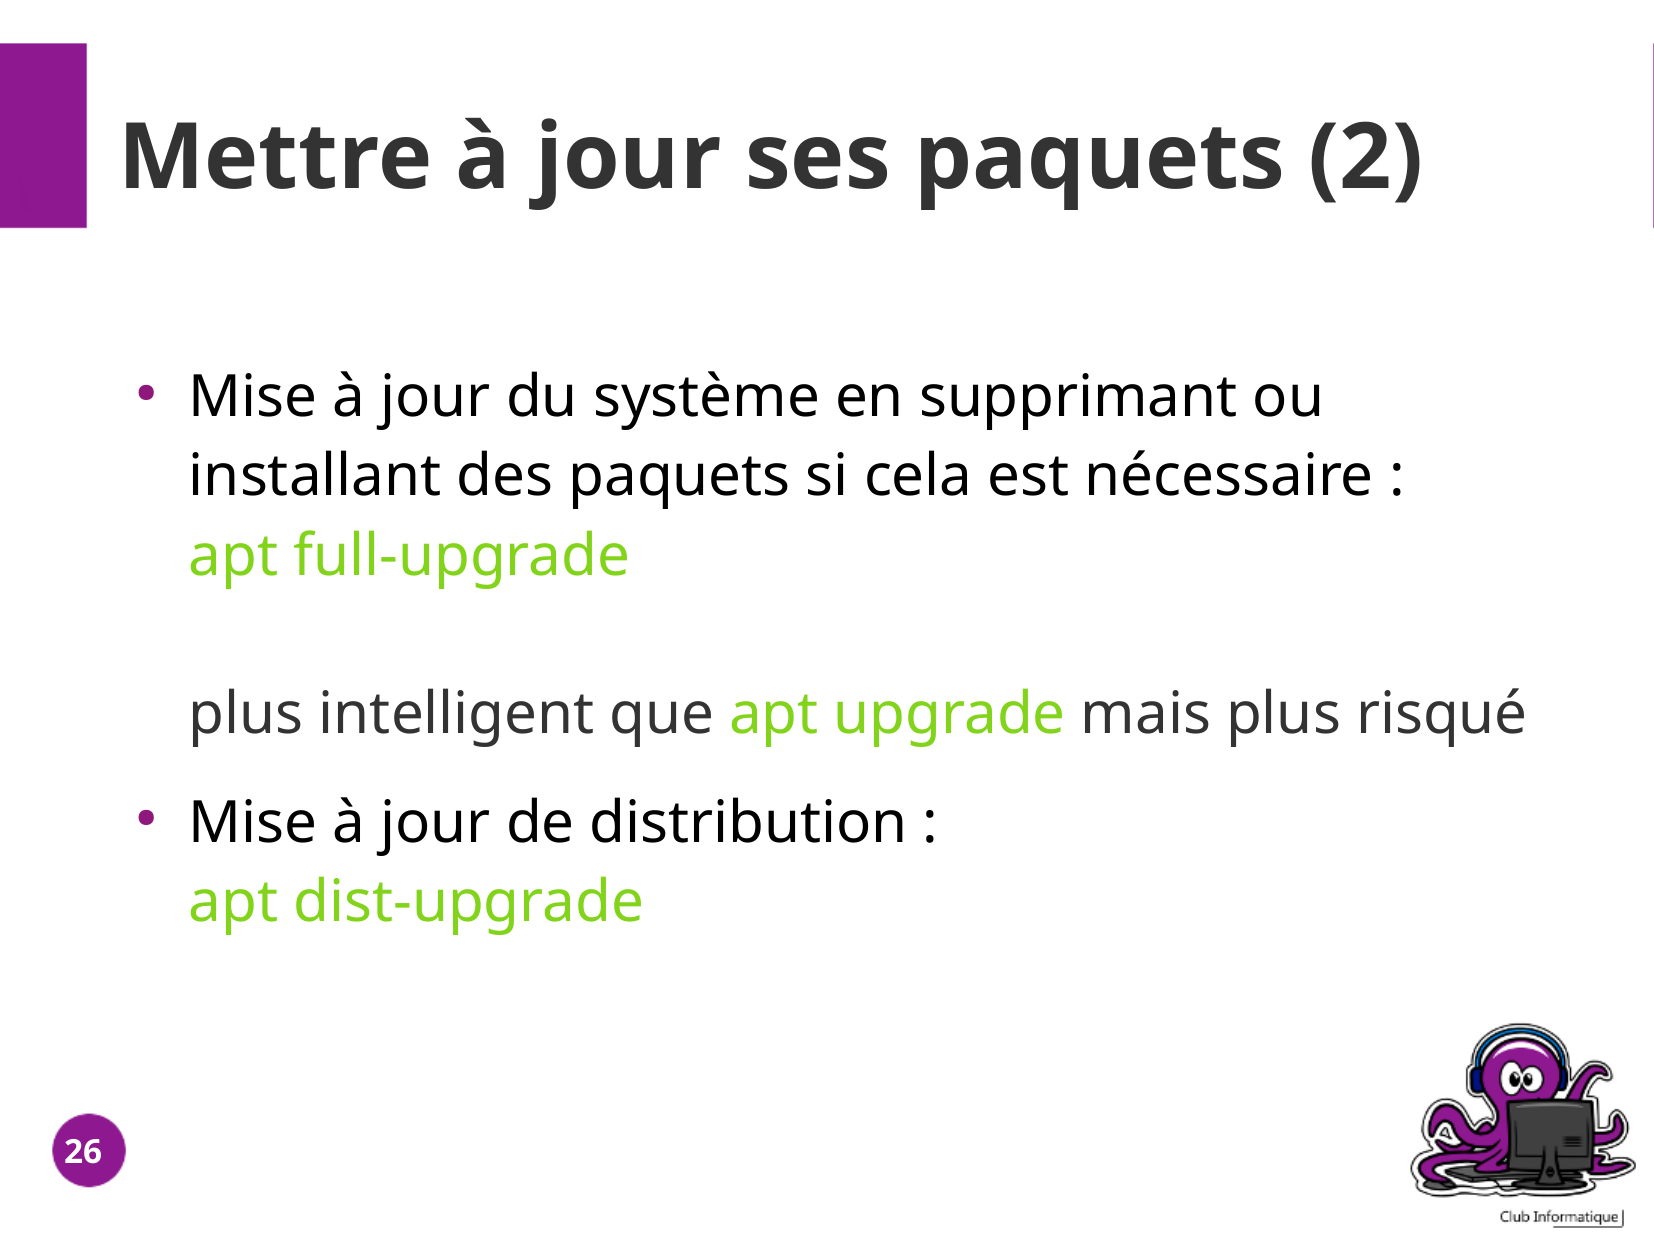

# Mettre à jour ses paquets (2)
Mise à jour du système en supprimant ou installant des paquets si cela est nécessaire :
apt full-upgrade
plus intelligent que apt upgrade mais plus risqué
Mise à jour de distribution :
apt dist-upgrade
26